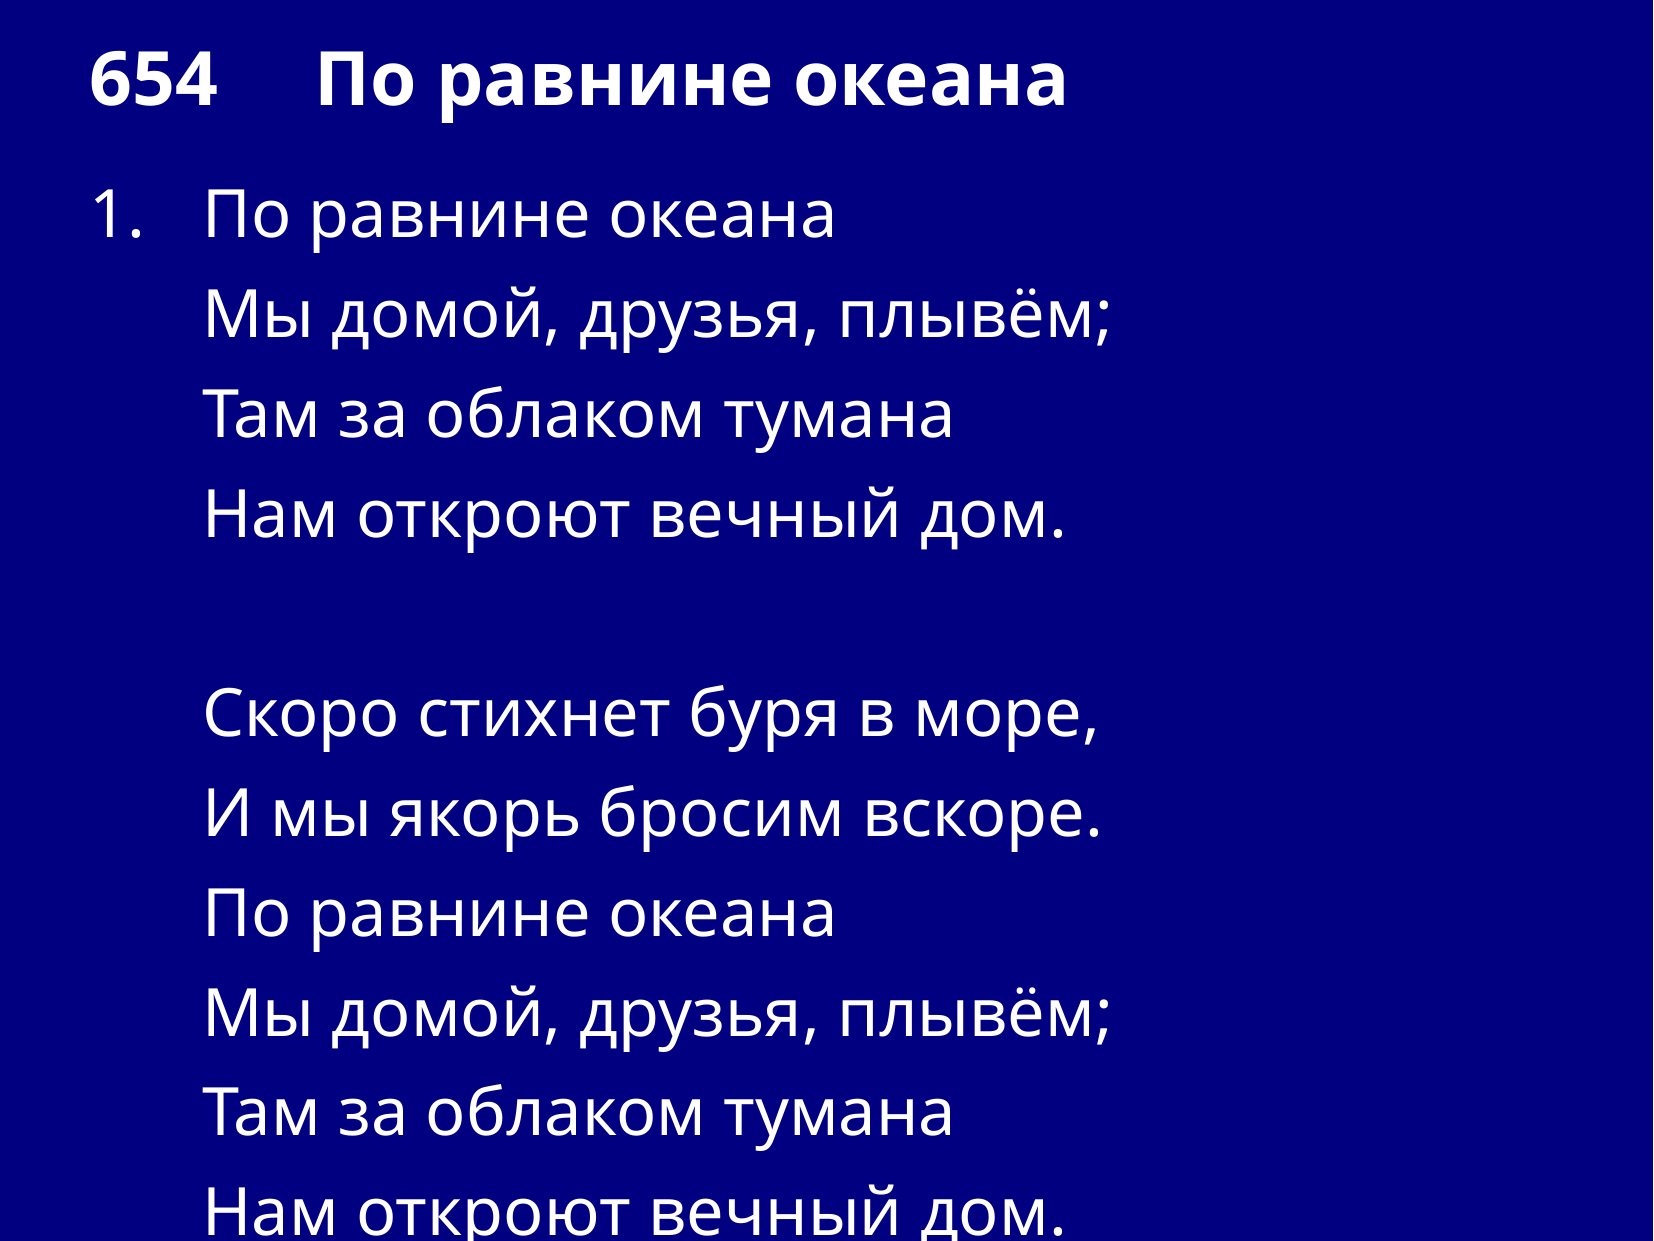

654	По равнине океана
1.	По равнине океана
	Мы домой, друзья, плывём;
	Там за облаком тумана
	Нам откроют вечный дом.
	Скоро стихнет буря в море,
	И мы якорь бросим вскоре.
	По равнине океана
	Мы домой, друзья, плывём;
	Там за облаком тумана
	Нам откроют вечный дом.